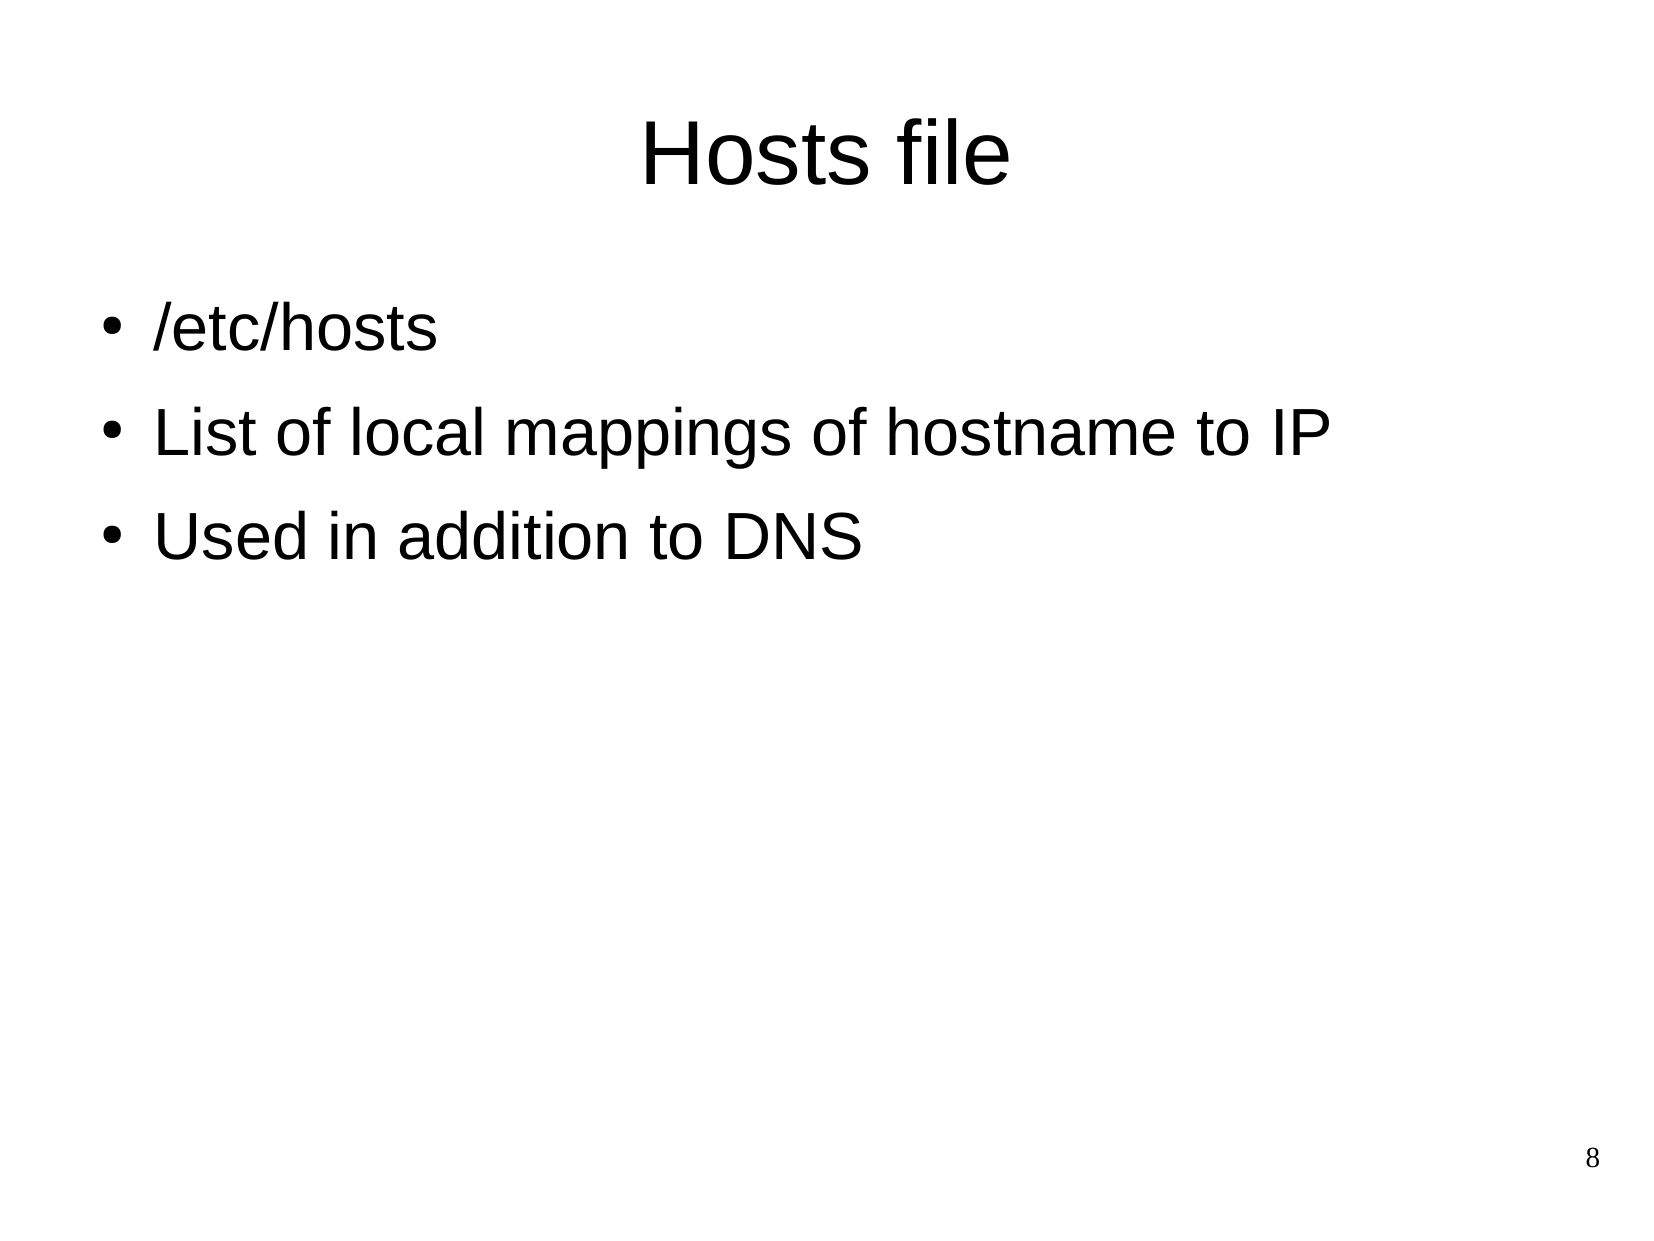

# Hosts file
/etc/hosts
List of local mappings of hostname to IP
Used in addition to DNS
8